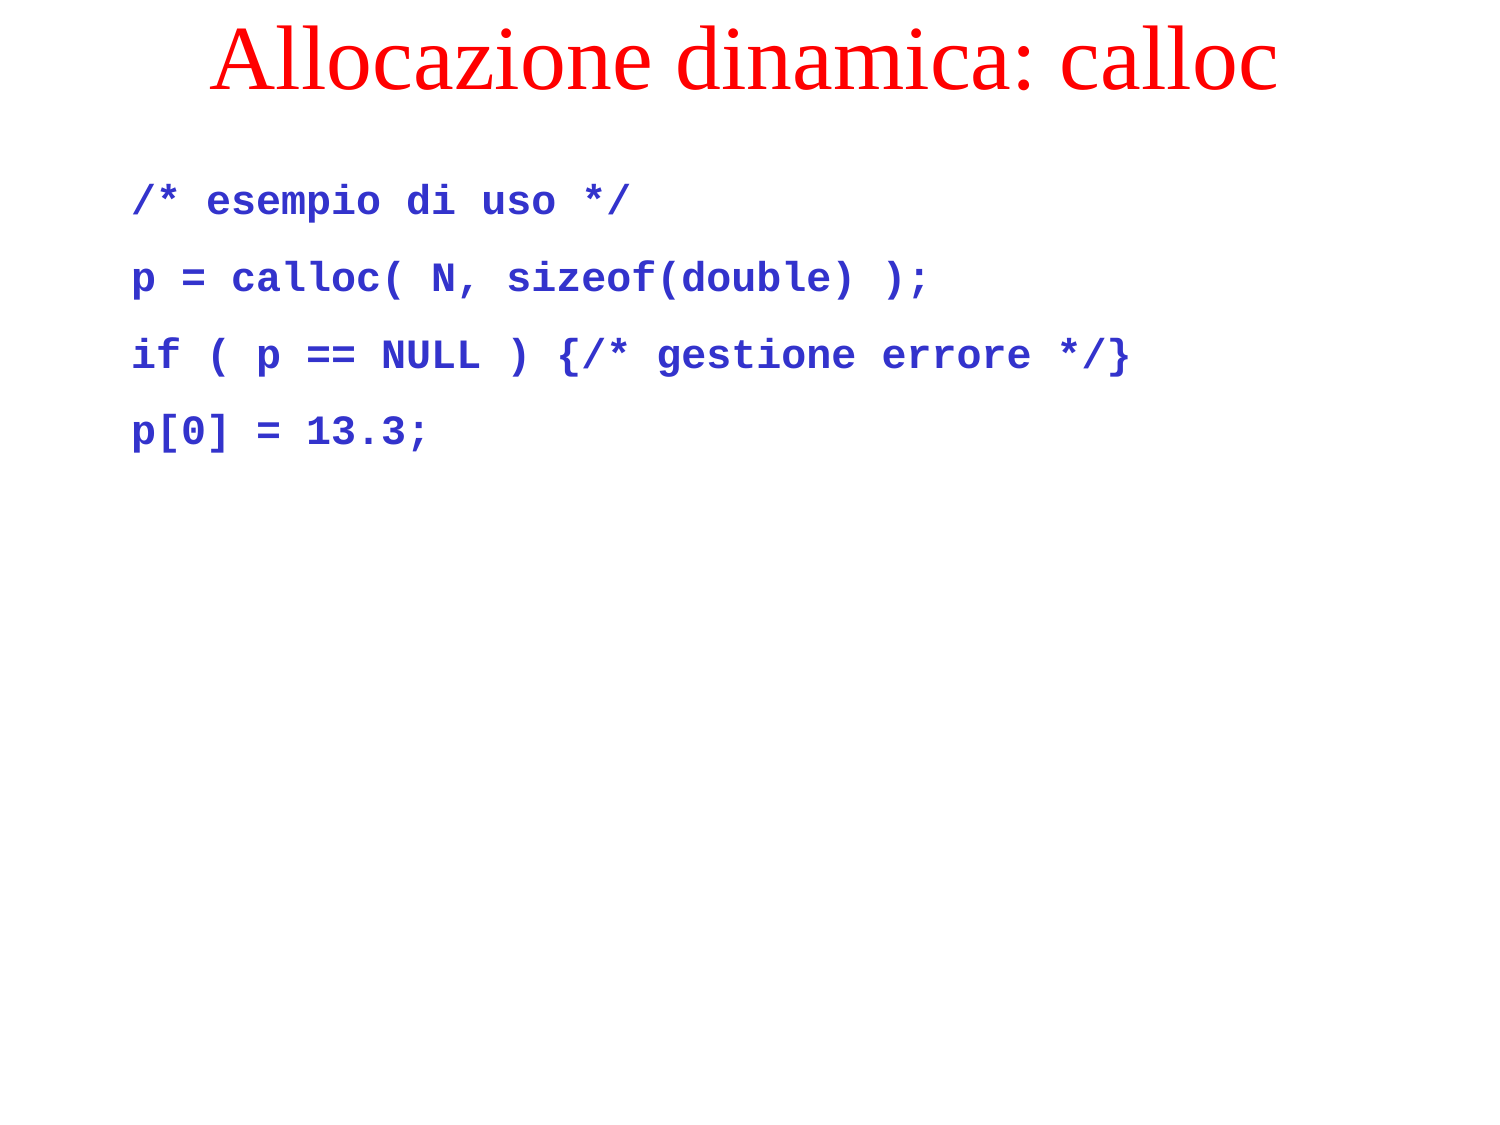

# Allocazione dinamica: calloc
/* esempio di uso */
p = calloc( N, sizeof(double) );
if ( p == NULL ) {/* gestione errore */}
p[0] = 13.3;